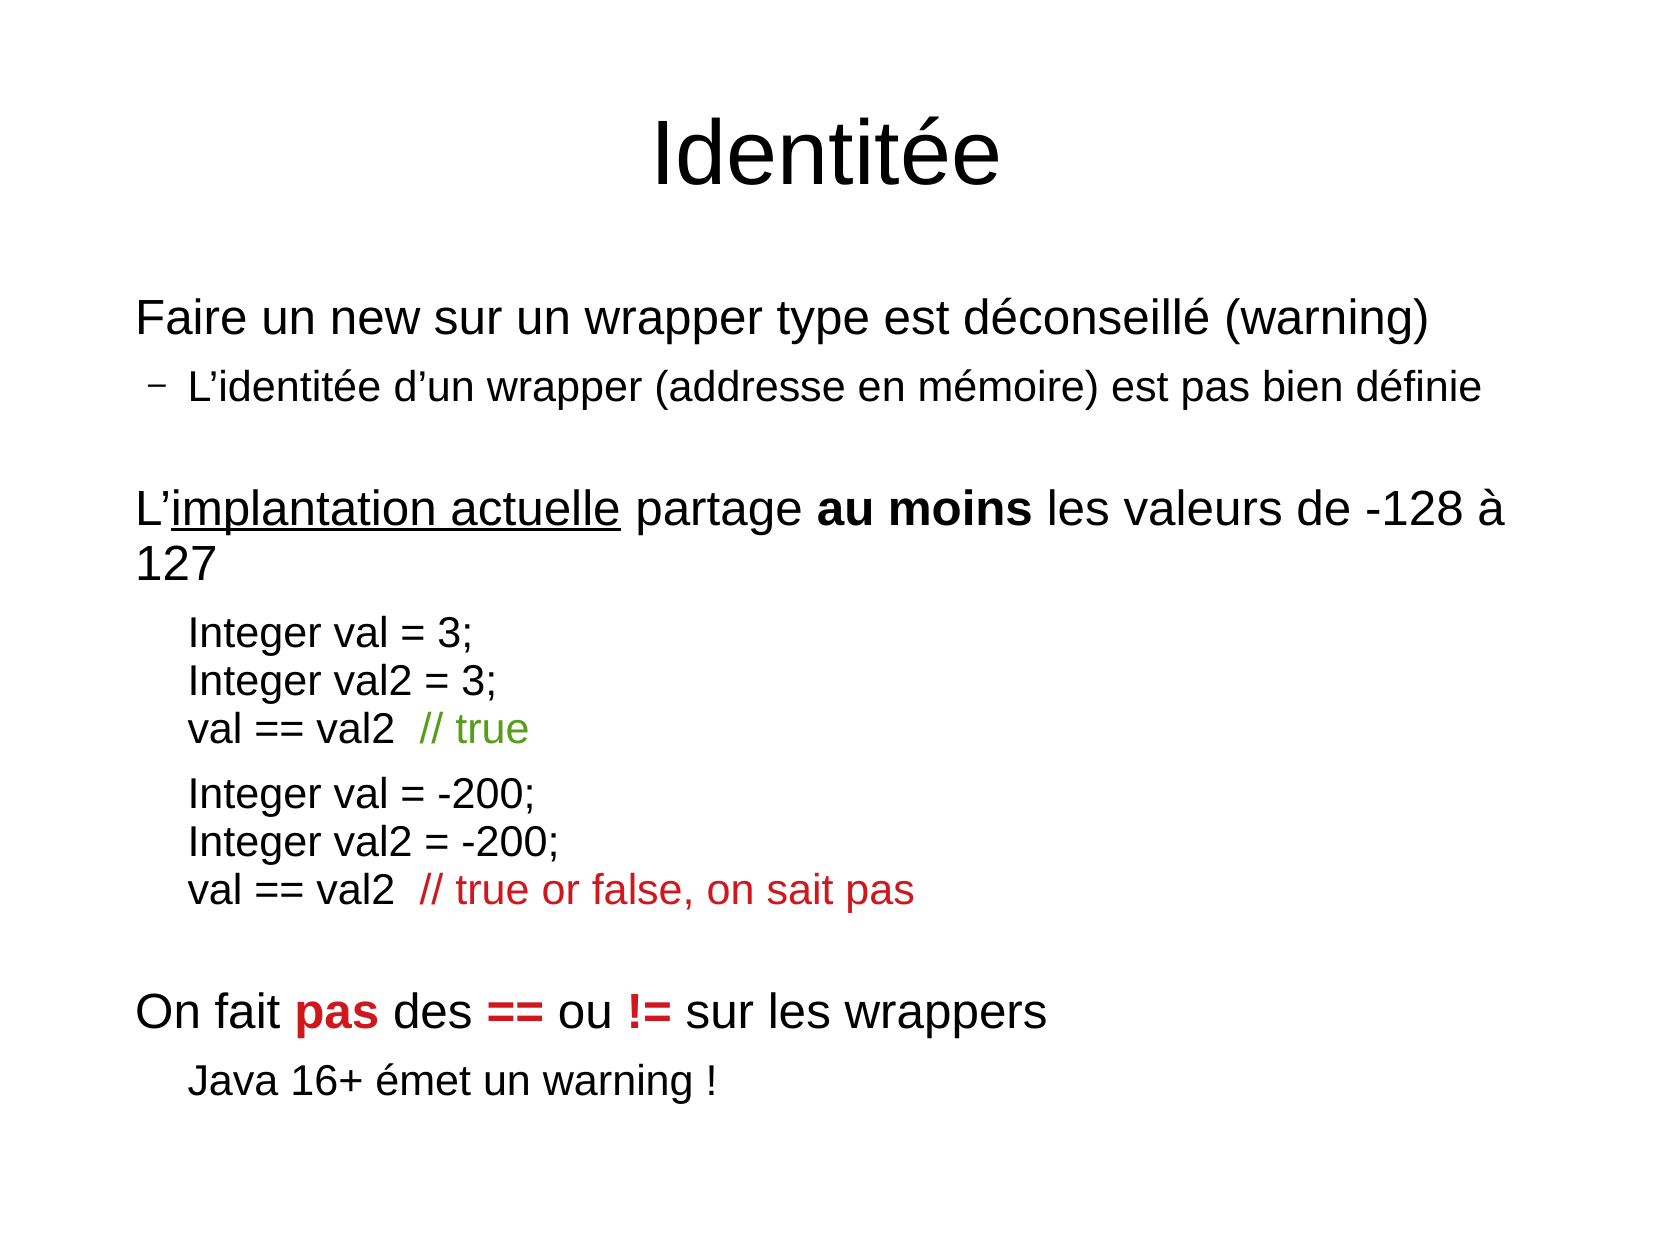

# Identitée
Faire un new sur un wrapper type est déconseillé (warning)
L’identitée d’un wrapper (addresse en mémoire) est pas bien définie
L’implantation actuelle partage au moins les valeurs de -128 à 127
Integer val = 3;
Integer val2 = 3;
val == val2 // true
Integer val = -200;
Integer val2 = -200;
val == val2 // true or false, on sait pas
On fait pas des == ou != sur les wrappers
Java 16+ émet un warning !